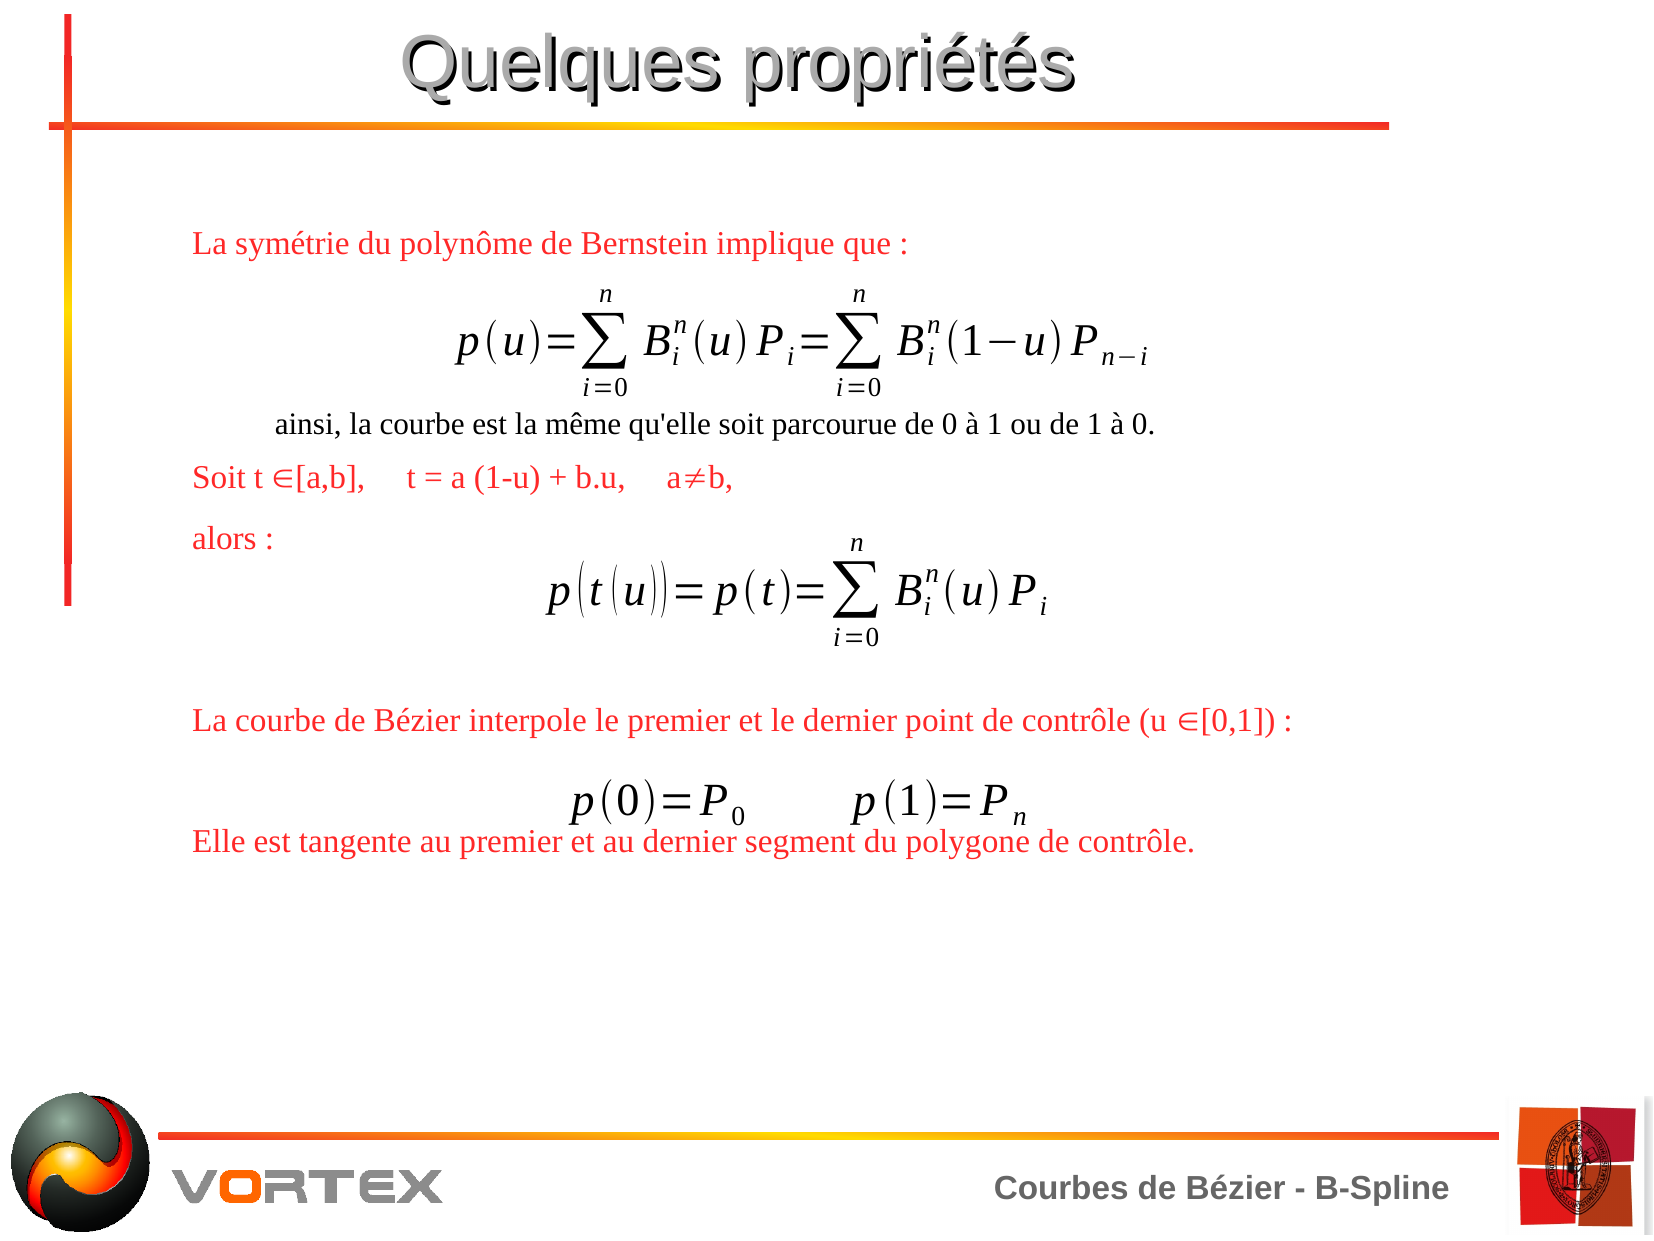

# Quelques propriétés
La symétrie du polynôme de Bernstein implique que :
ainsi, la courbe est la même qu'elle soit parcourue de 0 à 1 ou de 1 à 0.
Soit t [a,b], t = a (1-u) + b.u, ab,
alors :
La courbe de Bézier interpole le premier et le dernier point de contrôle (u [0,1]) :
Elle est tangente au premier et au dernier segment du polygone de contrôle.